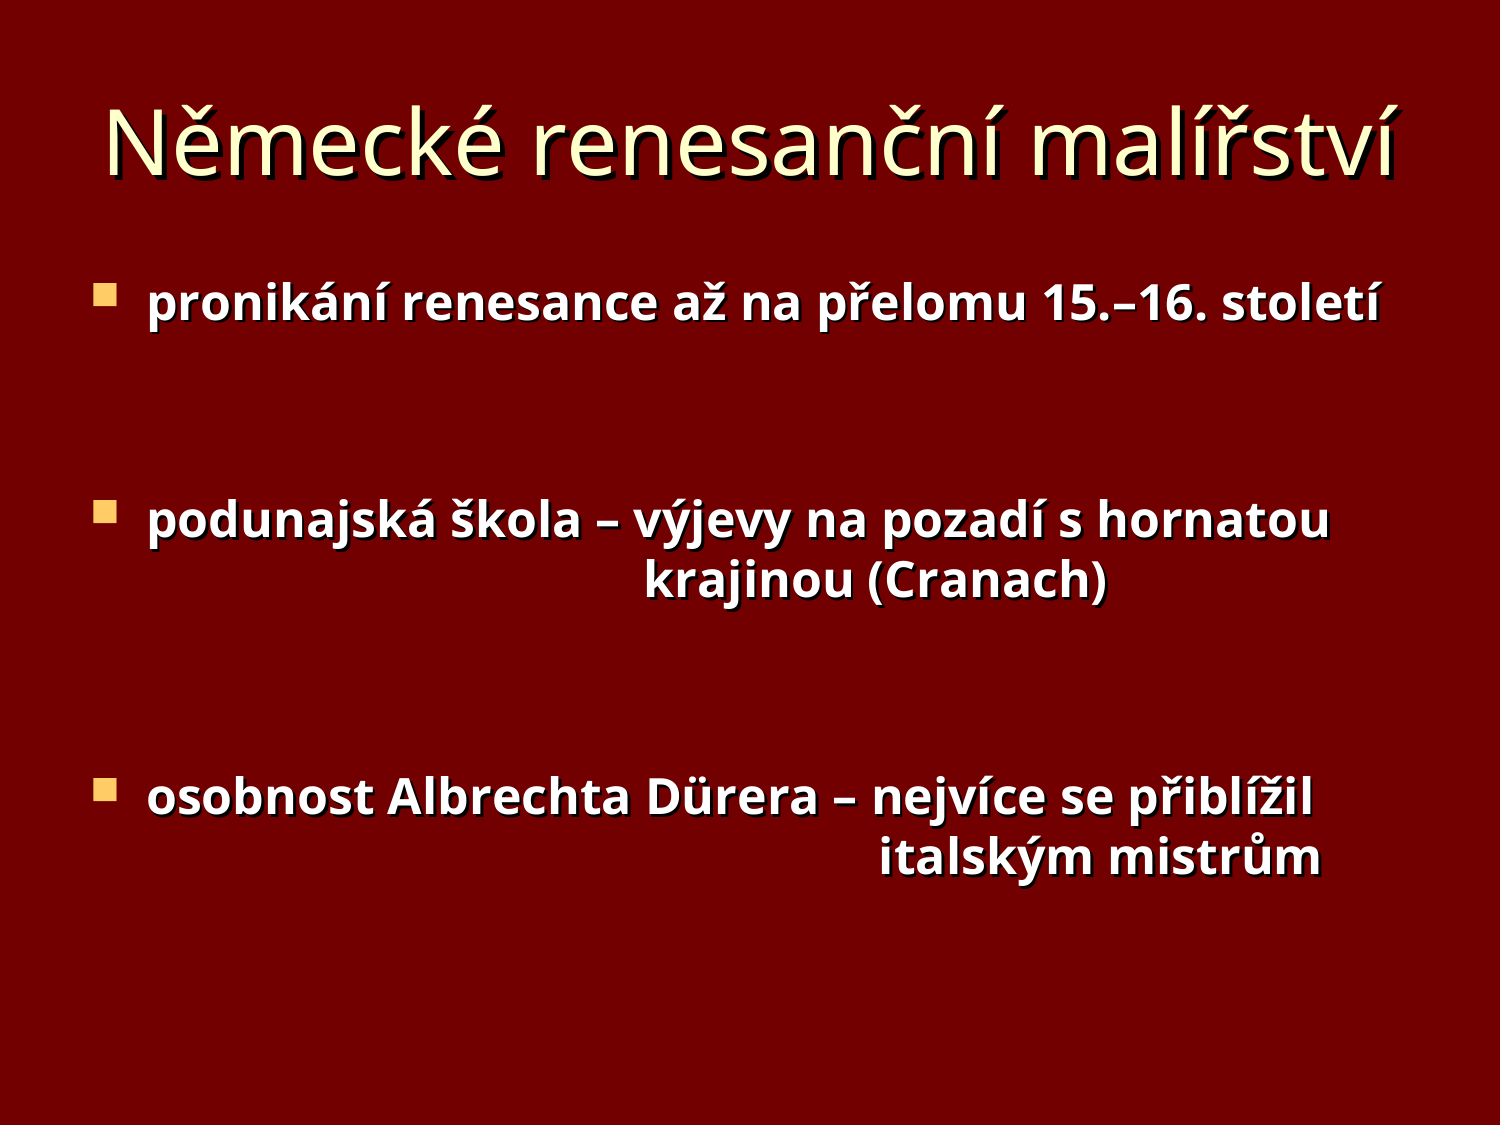

# Německé renesanční malířství
pronikání renesance až na přelomu 15.–16. století
podunajská škola – výjevy na pozadí s hornatou 				 krajinou (Cranach)
osobnost Albrechta Dürera – nejvíce se přiblížil 						 italským mistrům